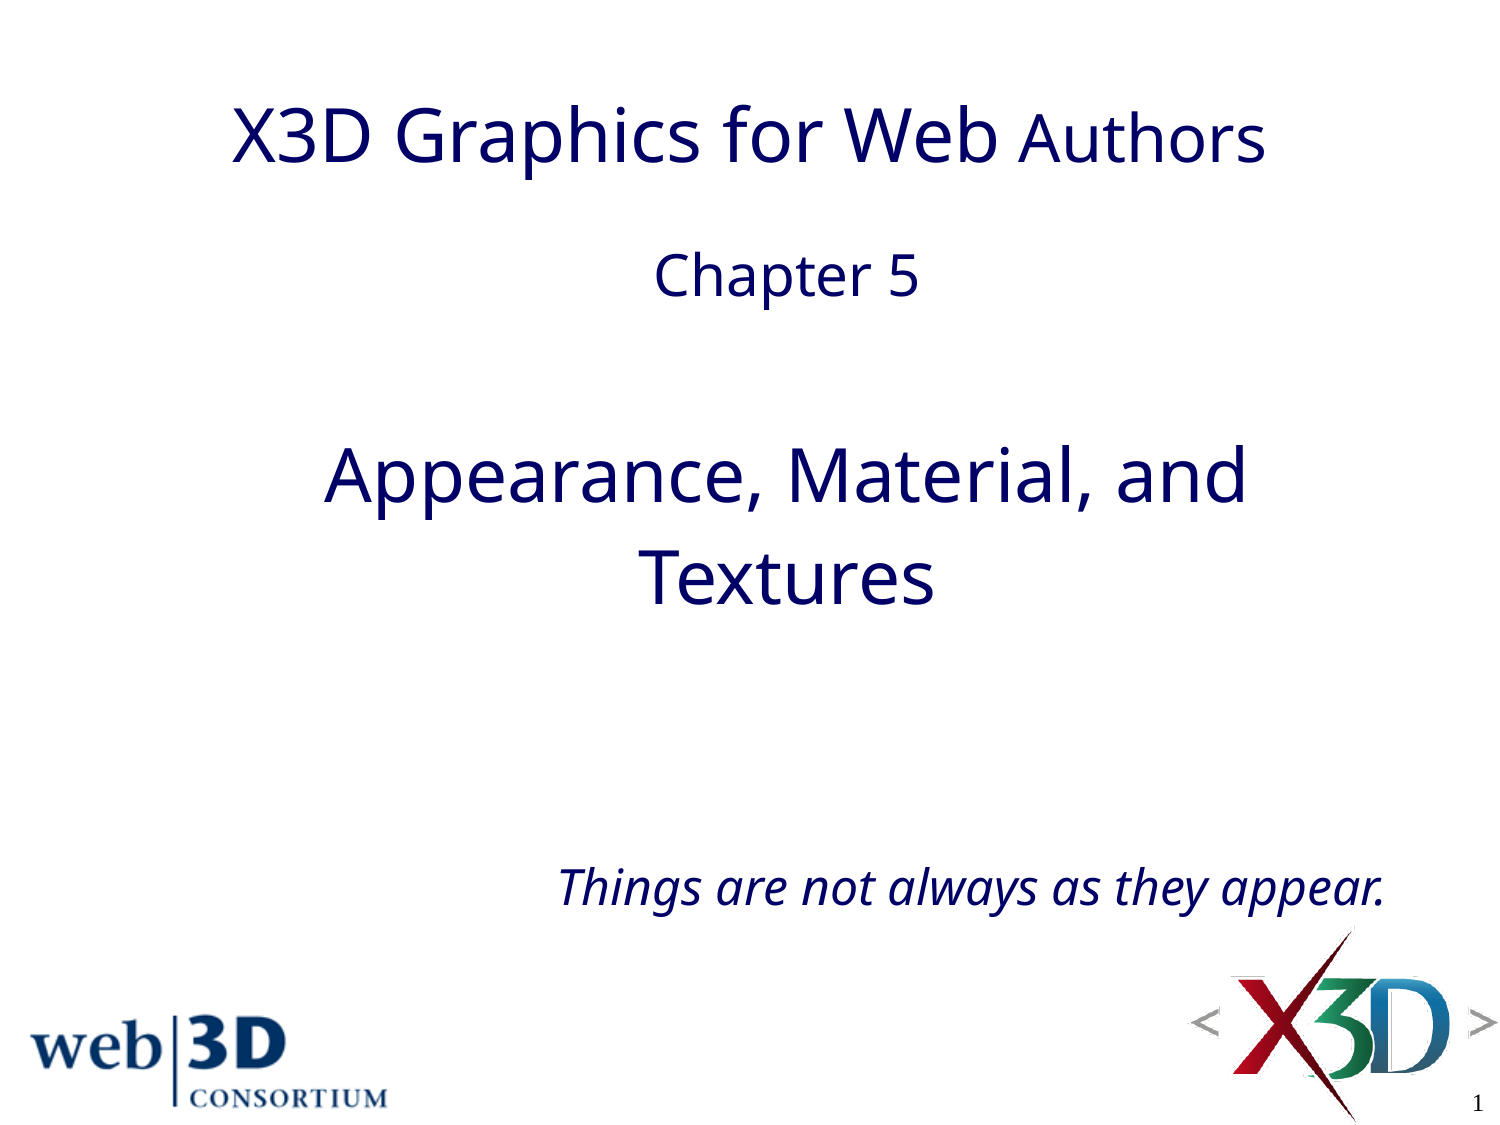

# X3D Graphics for Web Authors
Chapter 5
Appearance, Material, and Textures
Things are not always as they appear.